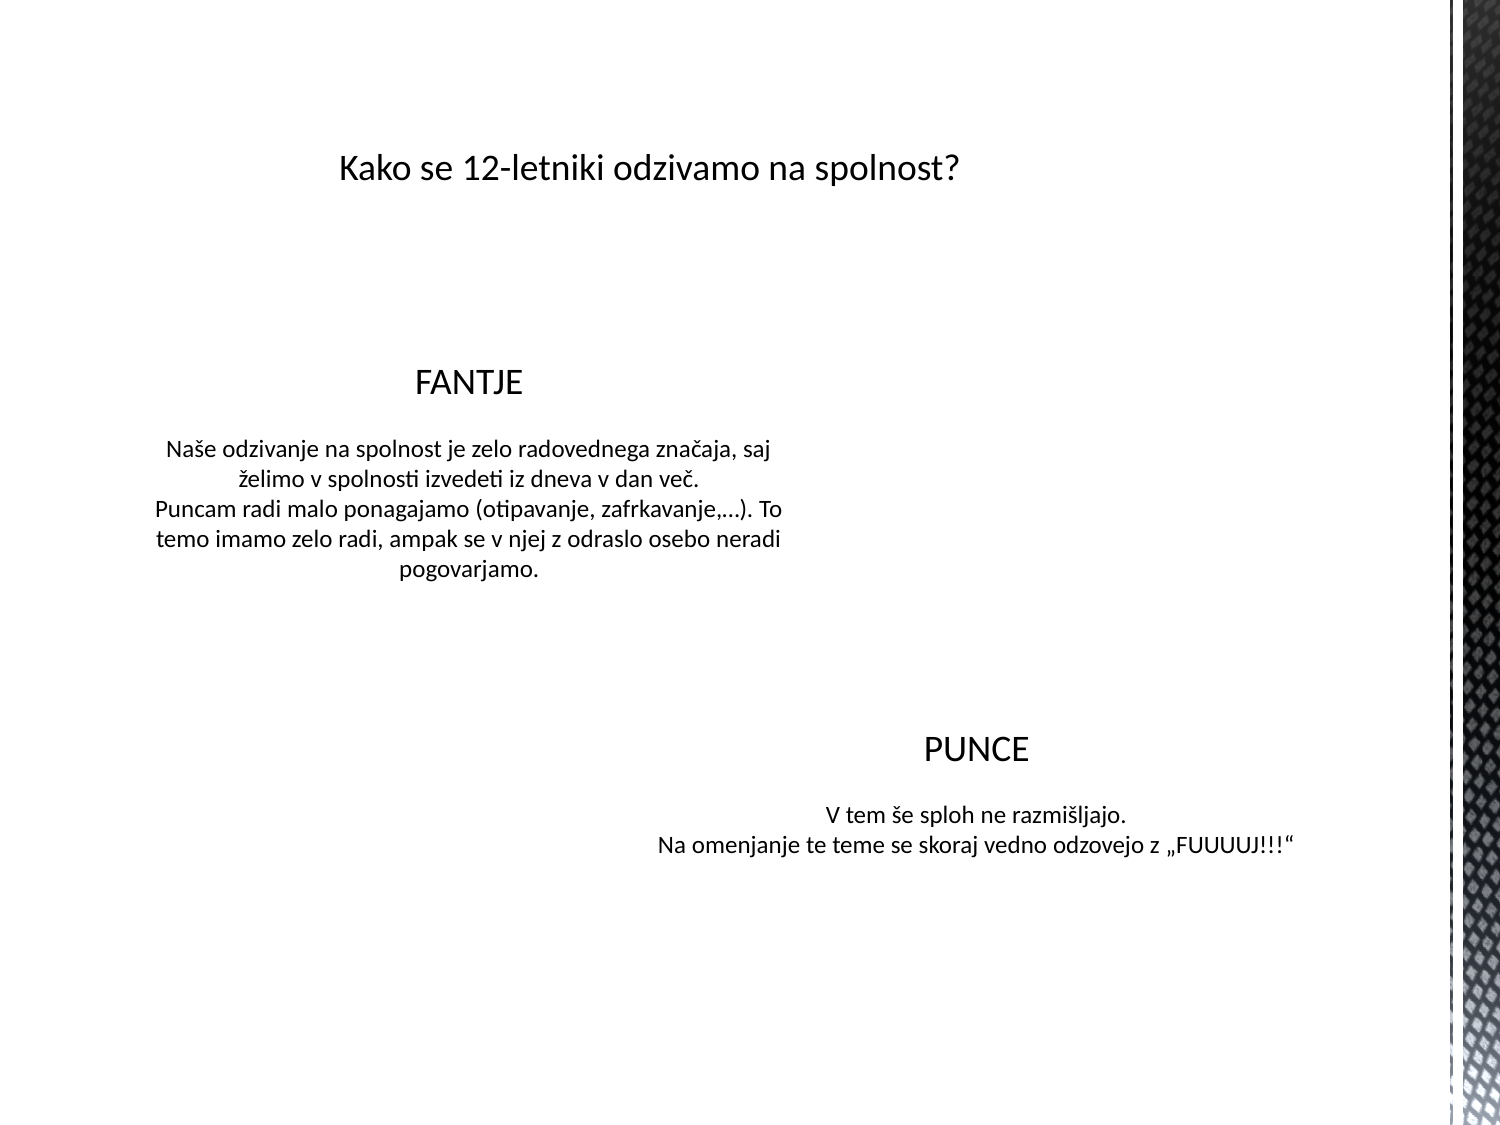

Kako se 12-letniki odzivamo na spolnost?
FANTJE
Naše odzivanje na spolnost je zelo radovednega značaja, saj želimo v spolnosti izvedeti iz dneva v dan več.
Puncam radi malo ponagajamo (otipavanje, zafrkavanje,…). To temo imamo zelo radi, ampak se v njej z odraslo osebo neradi pogovarjamo.
PUNCE
V tem še sploh ne razmišljajo.
Na omenjanje te teme se skoraj vedno odzovejo z „FUUUUJ!!!“